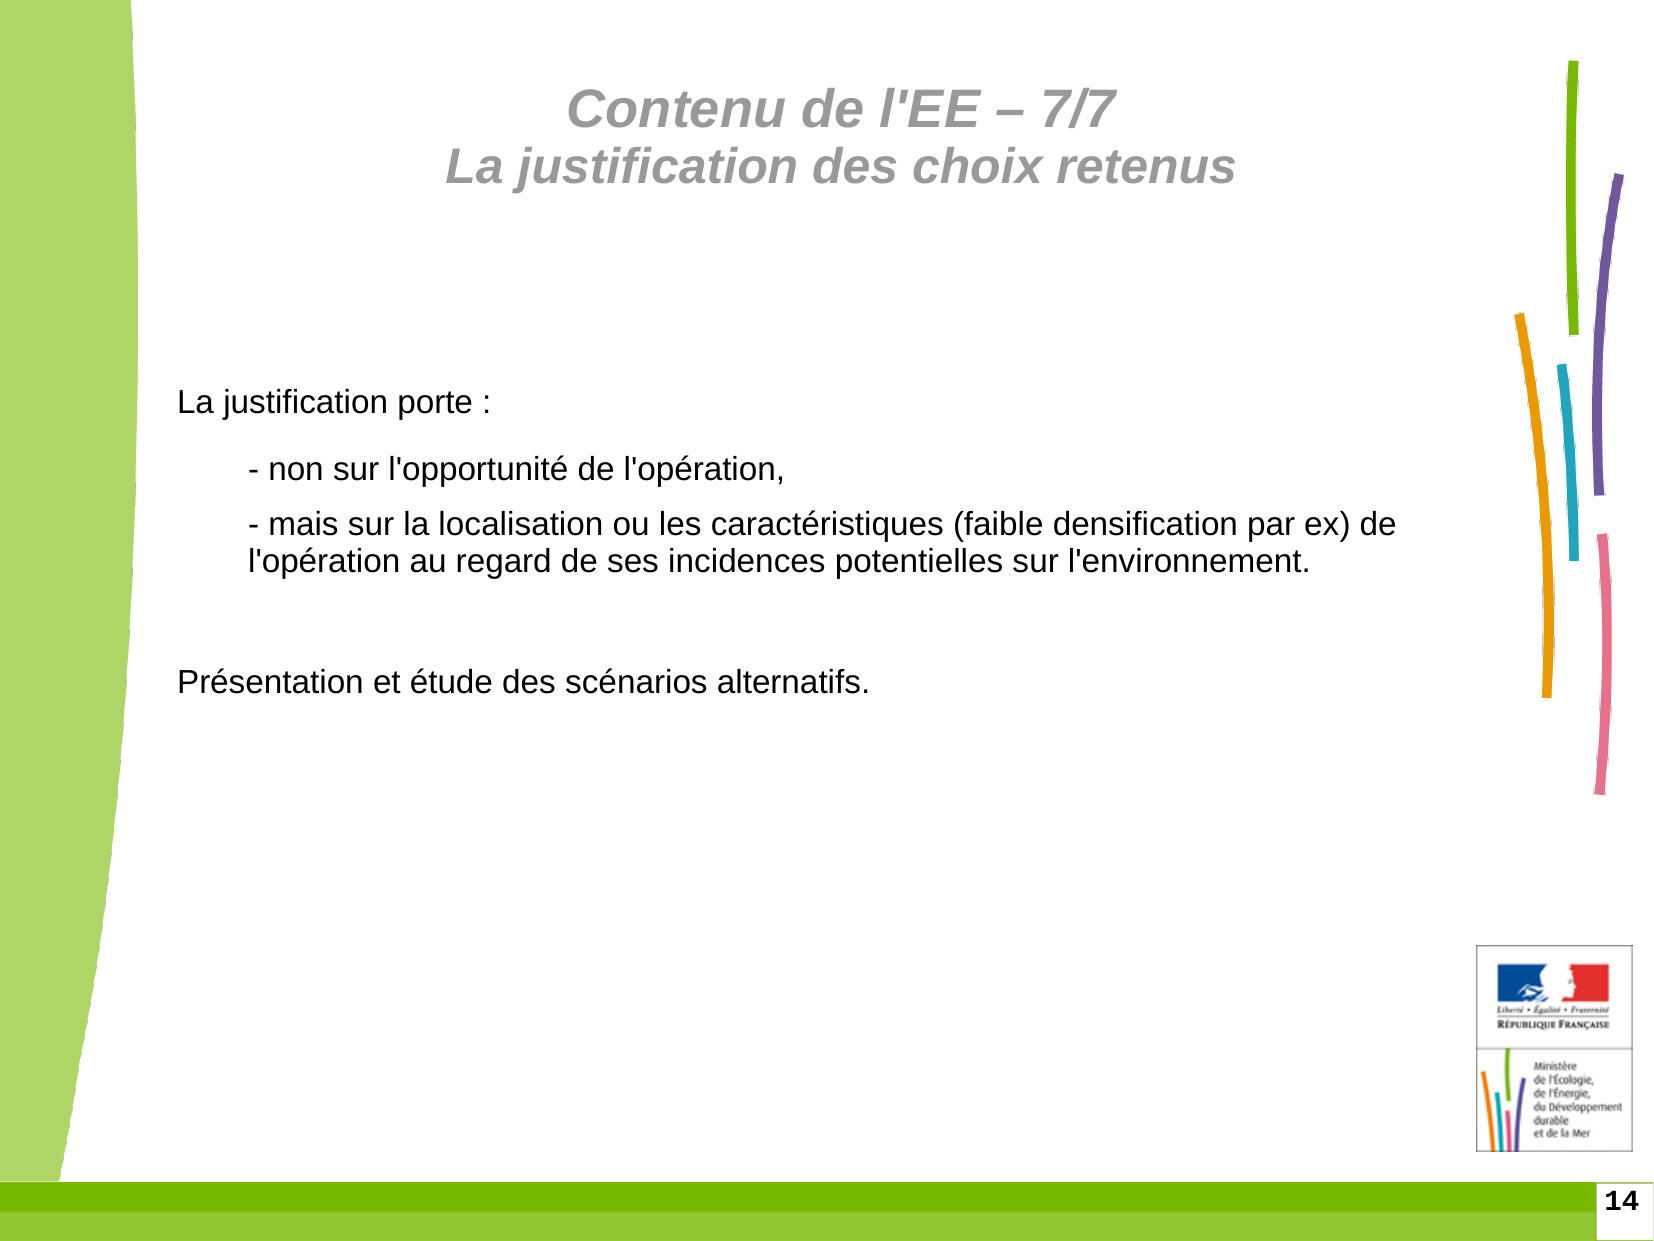

# Contenu de l'EE – 7/7 La justification des choix retenus
La justification porte :
- non sur l'opportunité de l'opération,
- mais sur la localisation ou les caractéristiques (faible densification par ex) de l'opération au regard de ses incidences potentielles sur l'environnement.
Présentation et étude des scénarios alternatifs.
14